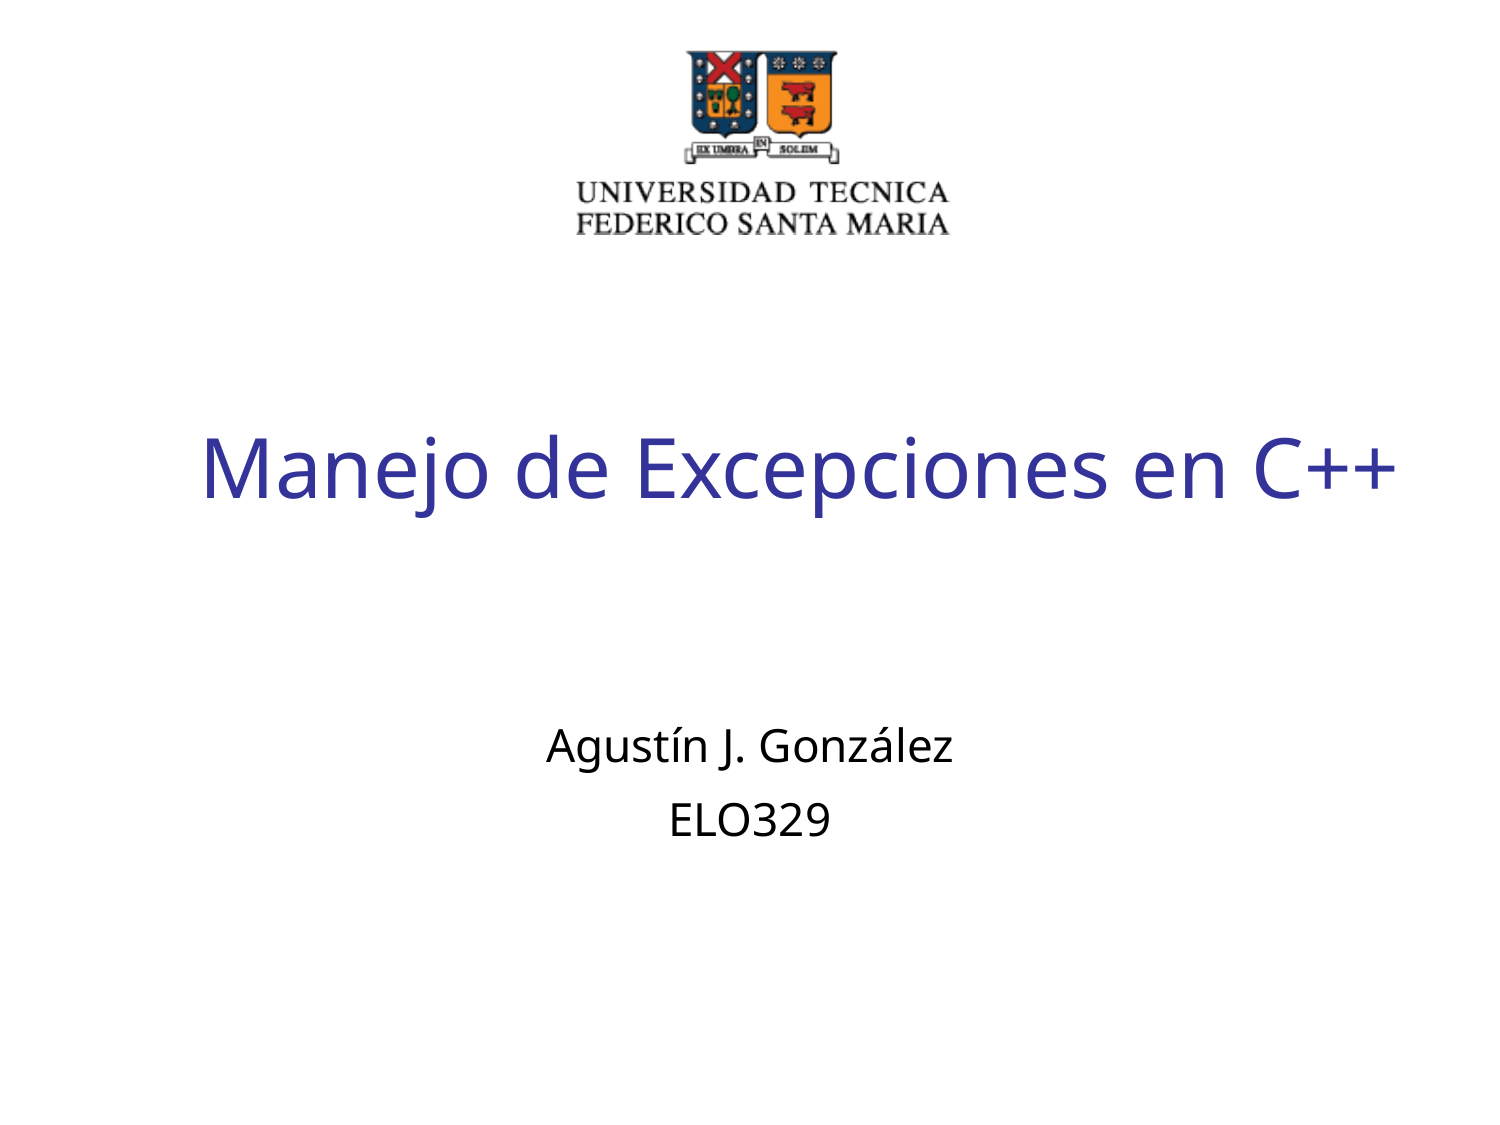

# Manejo de Excepciones en C++
Agustín J. González
ELO329